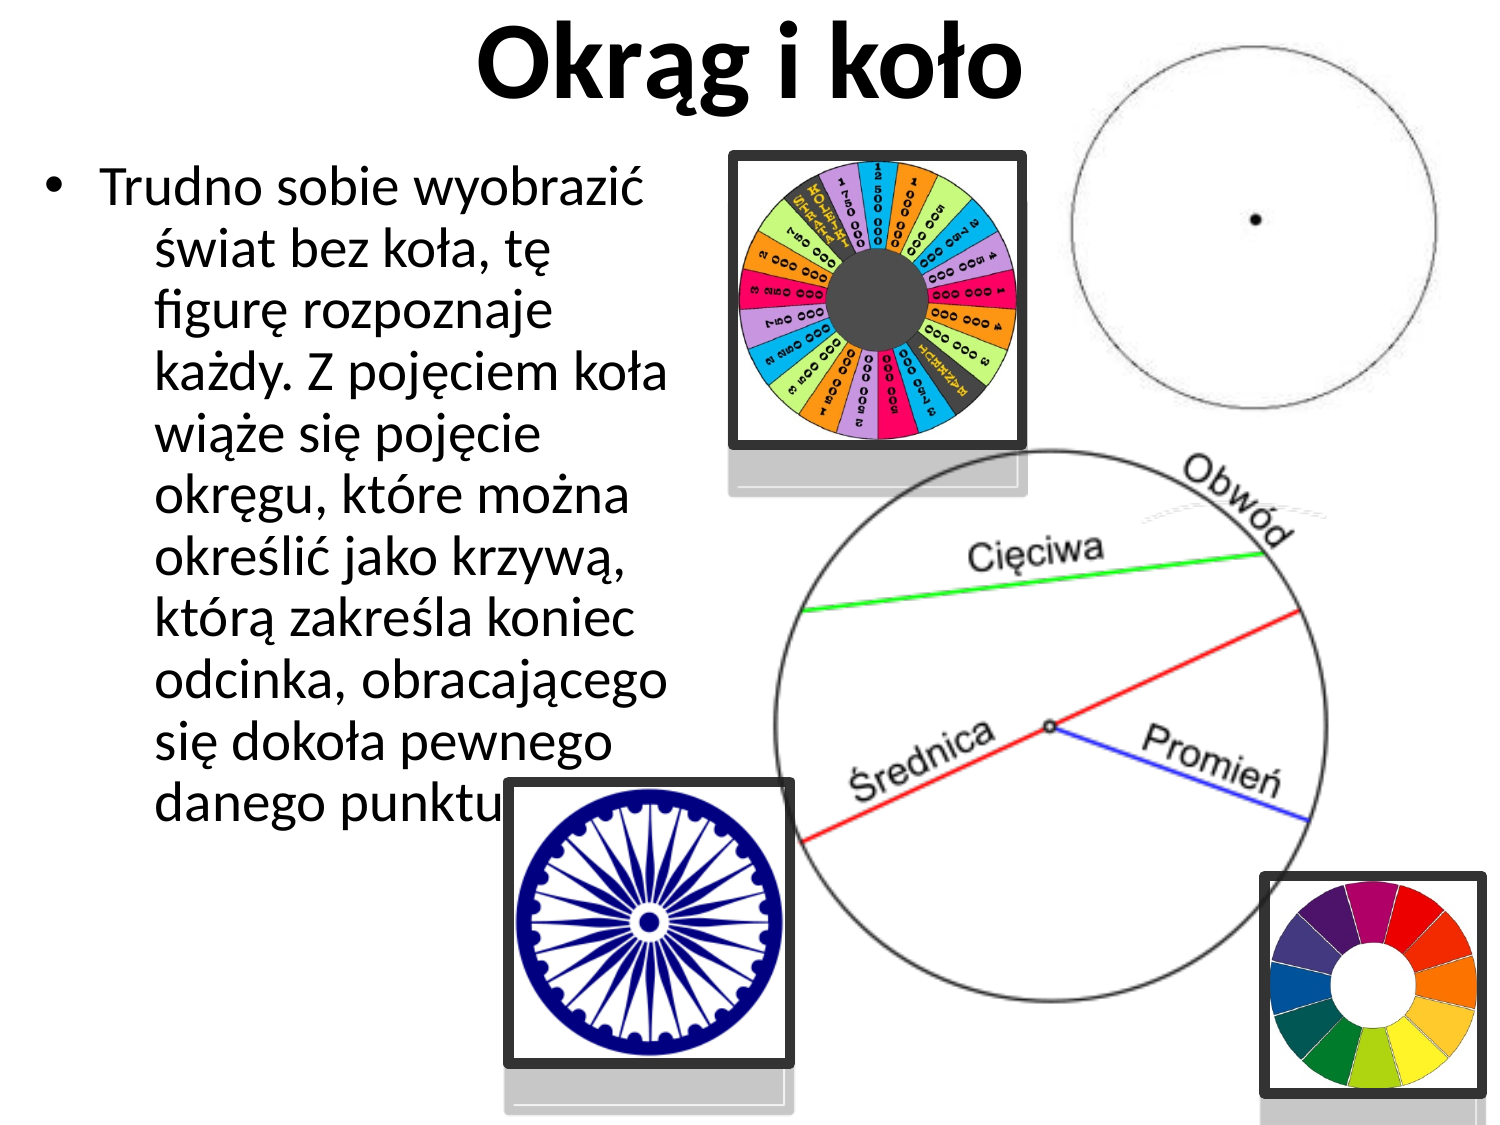

# Okrąg i koło
Trudno sobie wyobrazić świat bez koła, tę figurę rozpoznaje każdy. Z pojęciem koła wiąże się pojęcie okręgu, które można określić jako krzywą, którą zakreśla koniec odcinka, obracającego się dokoła pewnego danego punktu.